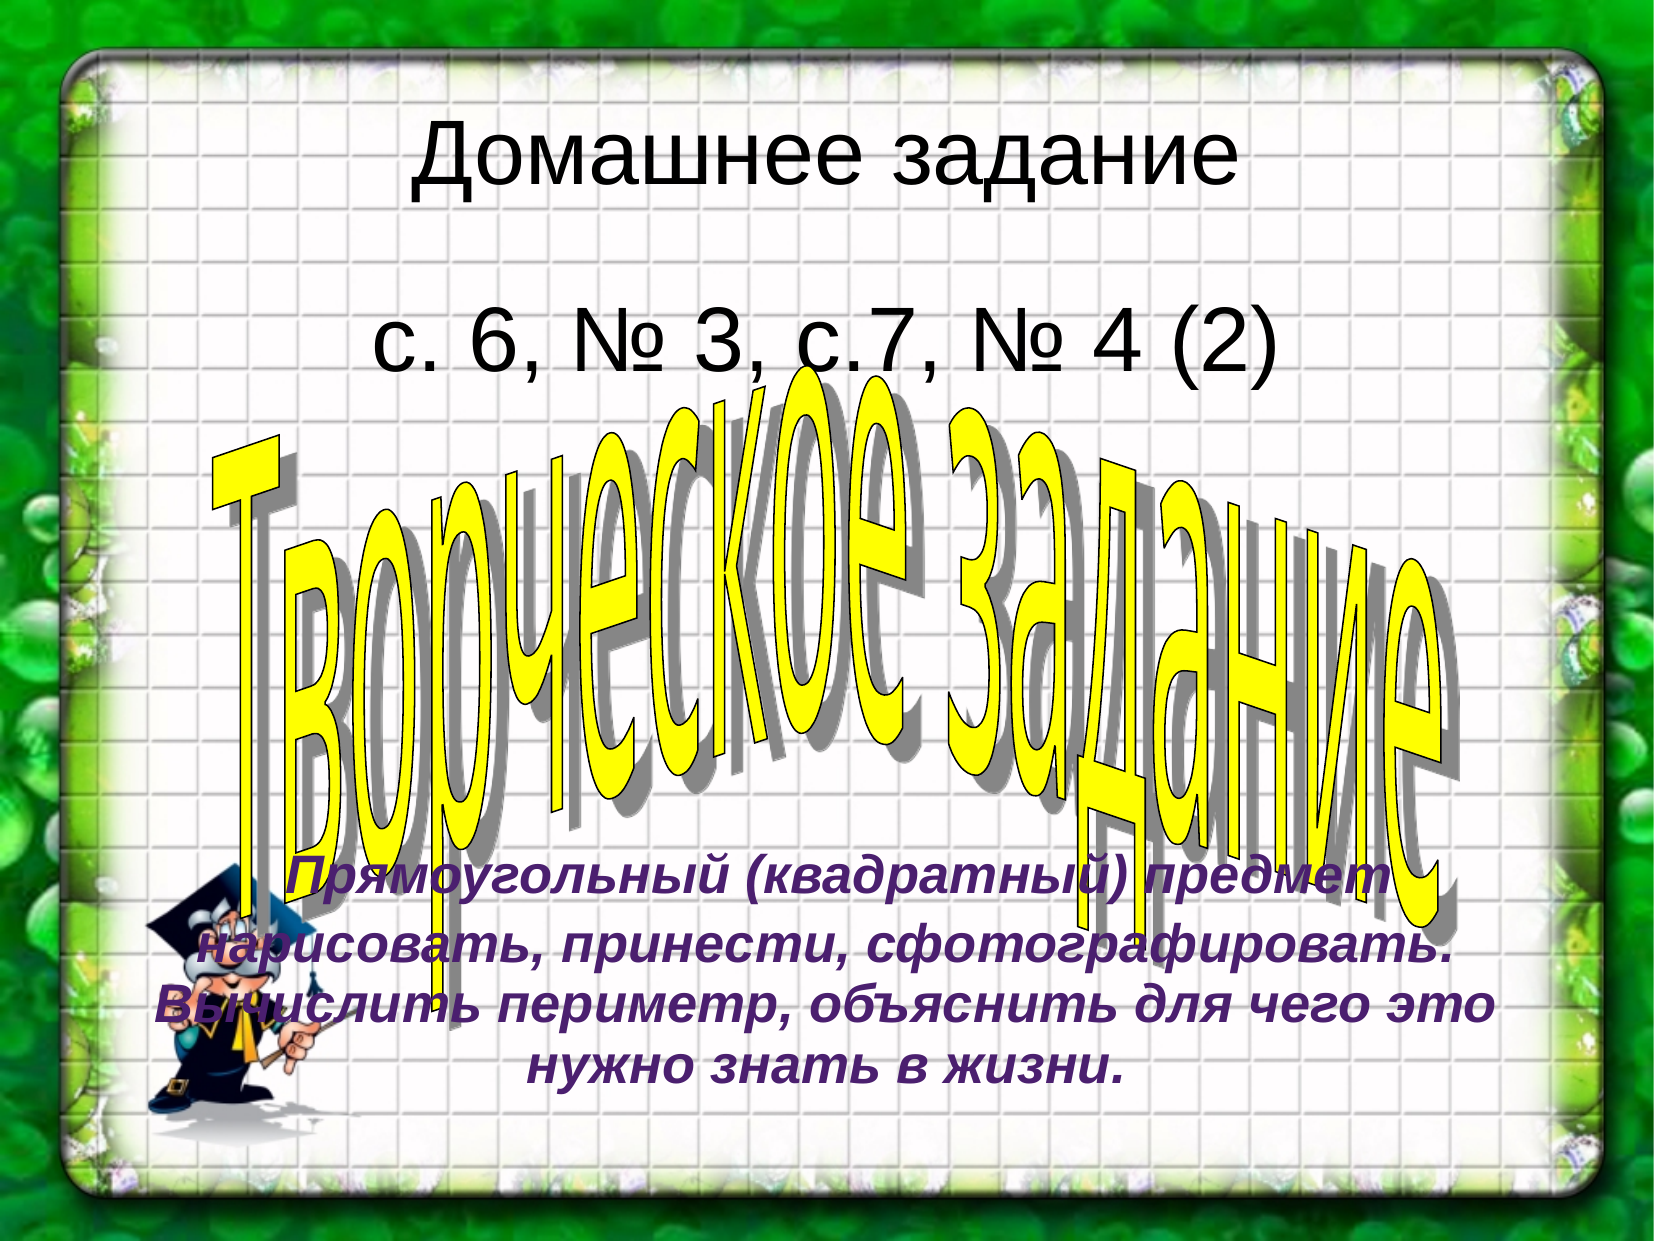

# Домашнее задание
с. 6, № 3, с.7, № 4 (2)
Творческое задание
 Прямоугольный (квадратный) предмет нарисовать, принести, сфотографировать. Вычислить периметр, объяснить для чего это нужно знать в жизни.